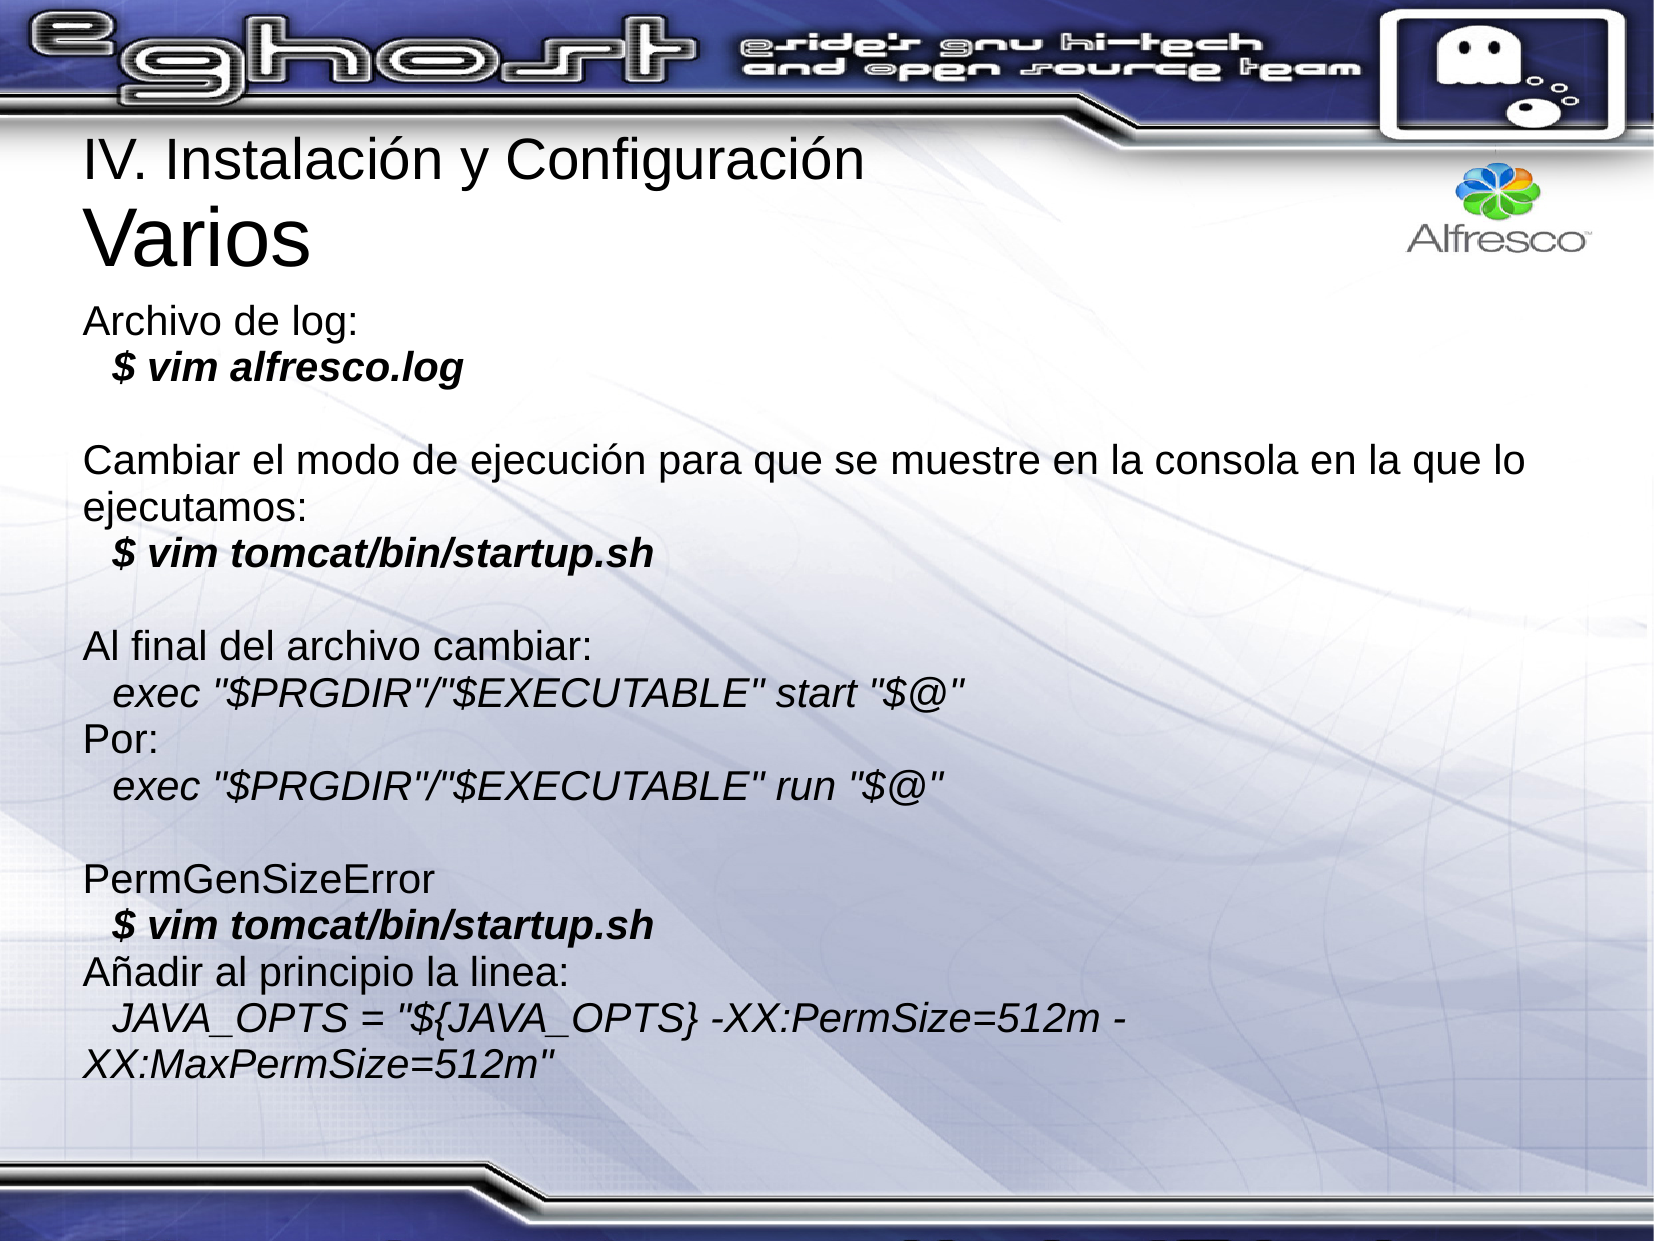

# IV. Instalación y Configuración Varios
Archivo de log:
	$ vim alfresco.log
Cambiar el modo de ejecución para que se muestre en la consola en la que lo ejecutamos:
	$ vim tomcat/bin/startup.sh
Al final del archivo cambiar:
	exec "$PRGDIR"/"$EXECUTABLE" start "$@"
Por:
	exec "$PRGDIR"/"$EXECUTABLE" run "$@"
PermGenSizeError
	$ vim tomcat/bin/startup.sh
Añadir al principio la linea:
	JAVA_OPTS = "${JAVA_OPTS} -XX:PermSize=512m -XX:MaxPermSize=512m"